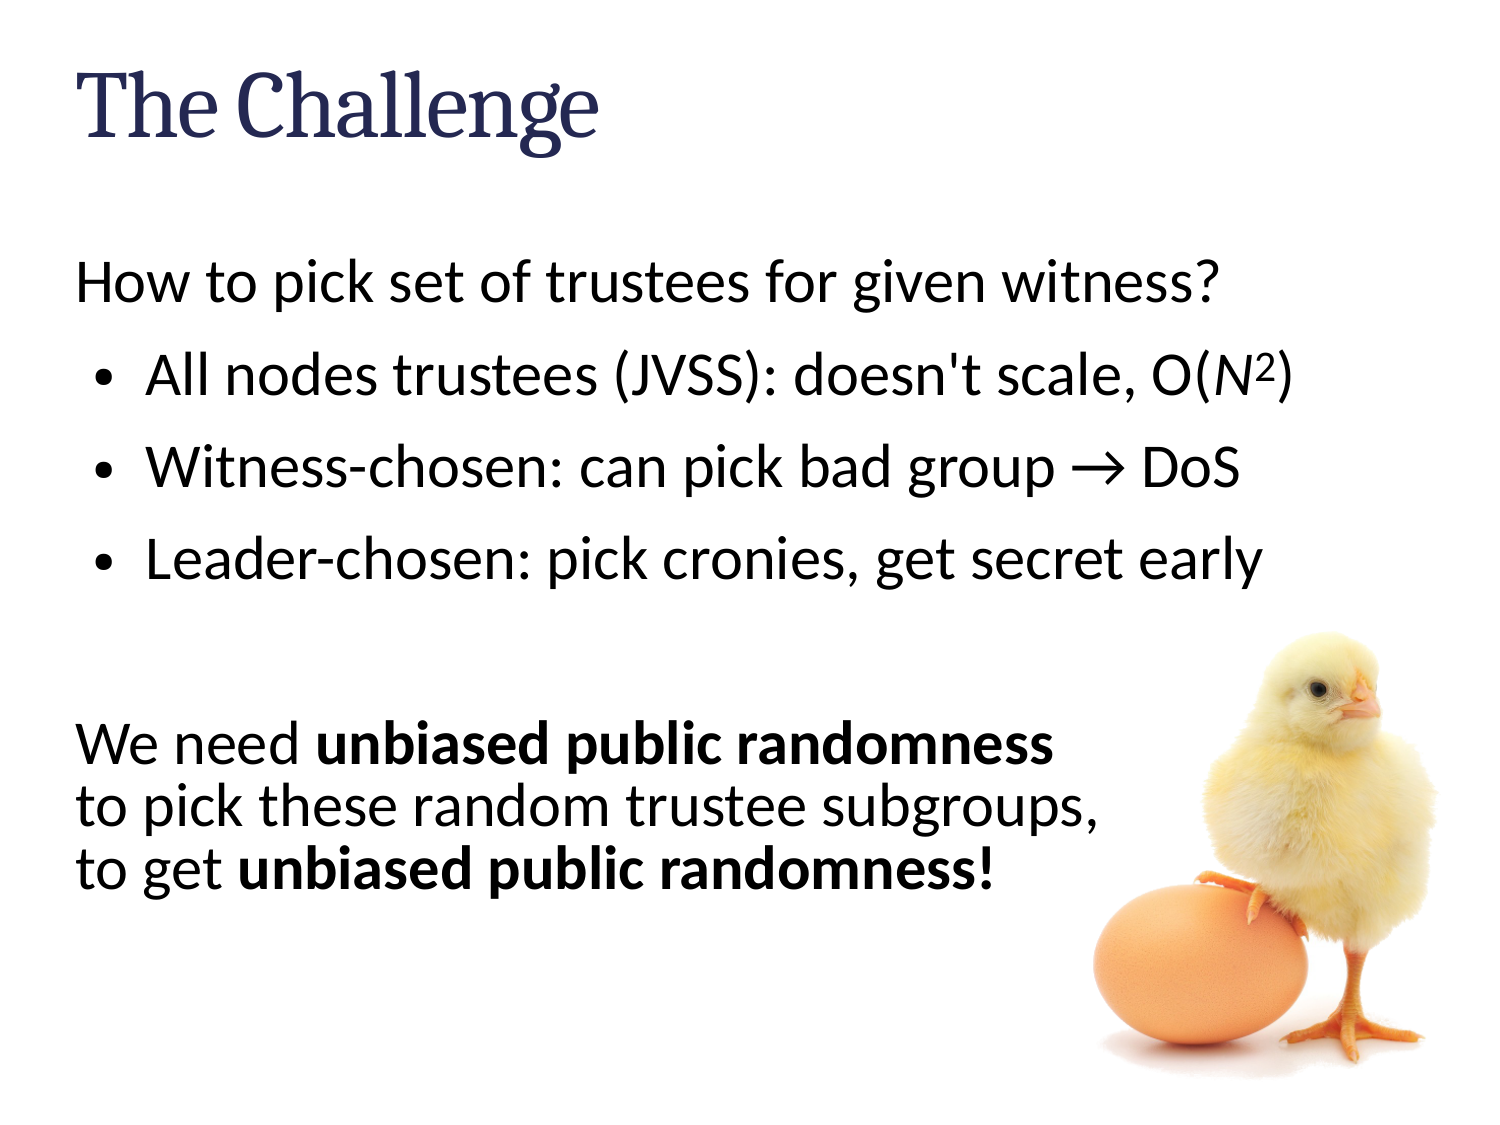

# The Challenge
How to pick set of trustees for given witness?
All nodes trustees (JVSS): doesn't scale, O(N2)
Witness-chosen: can pick bad group → DoS
Leader-chosen: pick cronies, get secret early
We need unbiased public randomness
to pick these random trustee subgroups,
to get unbiased public randomness!